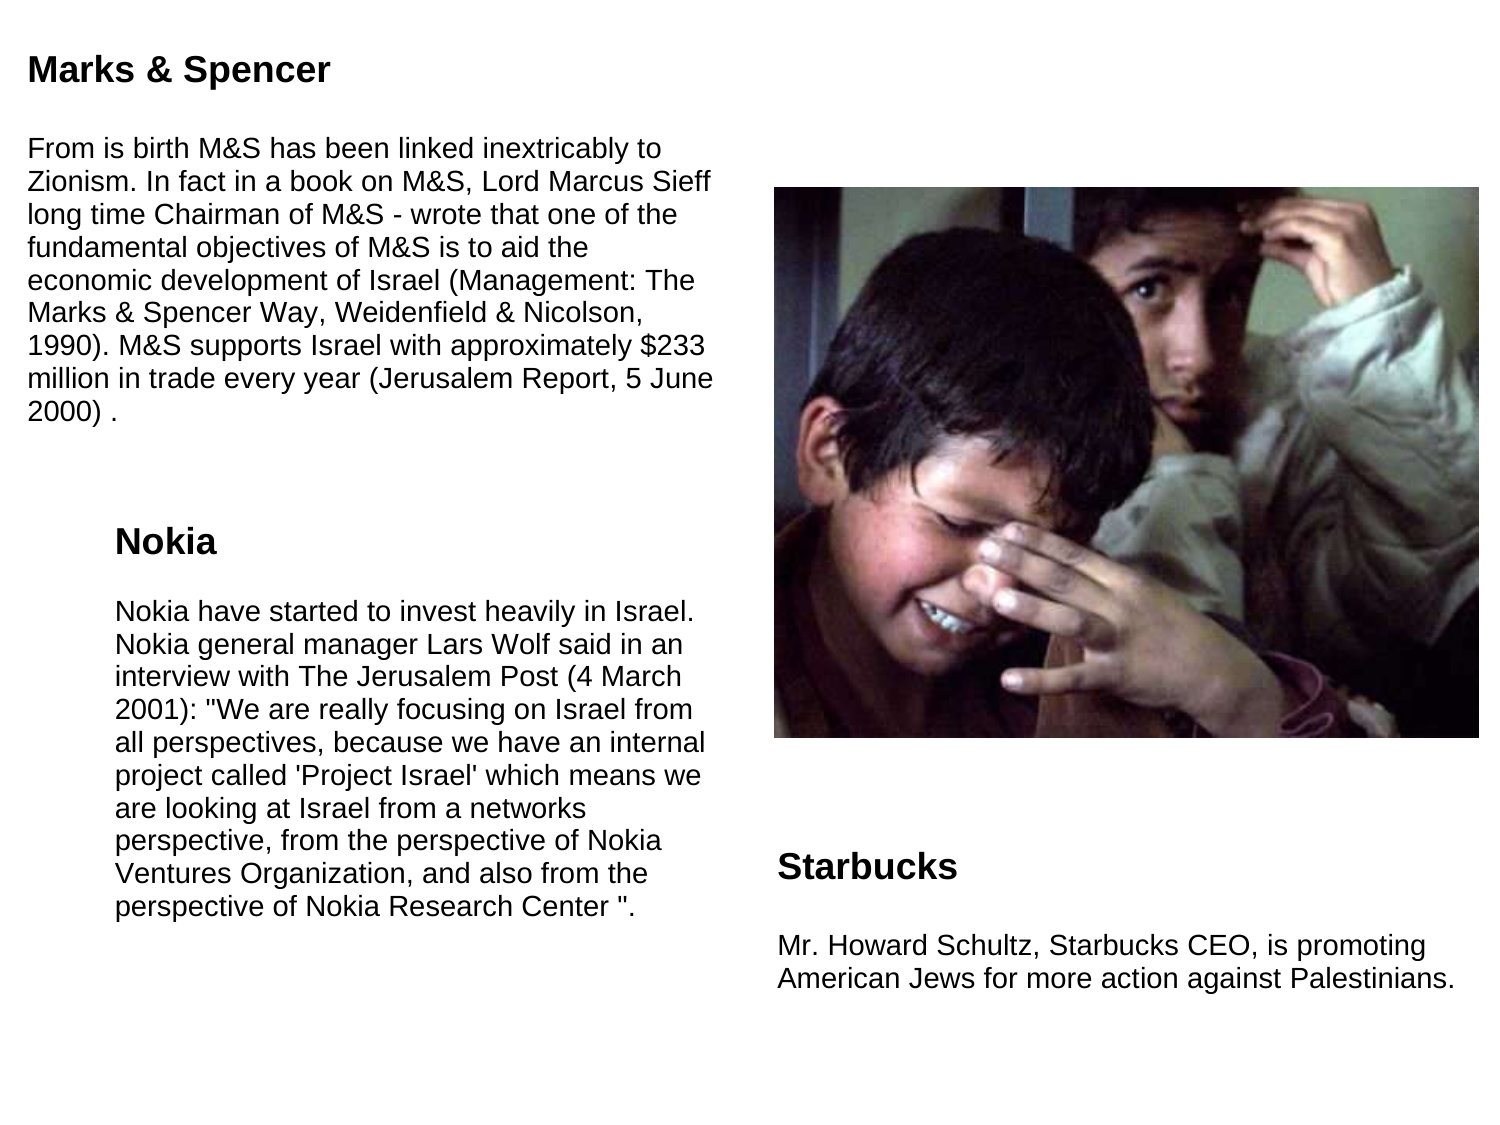

Marks & Spencer
From is birth M&S has been linked inextricably to Zionism. In fact in a book on M&S, Lord Marcus Sieff long time Chairman of M&S - wrote that one of the fundamental objectives of M&S is to aid the economic development of Israel (Management: The Marks & Spencer Way, Weidenfield & Nicolson, 1990). M&S supports Israel with approximately $233 million in trade every year (Jerusalem Report, 5 June 2000) .
Nokia
Nokia have started to invest heavily in Israel. Nokia general manager Lars Wolf said in an interview with The Jerusalem Post (4 March 2001): "We are really focusing on Israel from all perspectives, because we have an internal project called 'Project Israel' which means we are looking at Israel from a networks perspective, from the perspective of Nokia Ventures Organization, and also from the perspective of Nokia Research Center ".
Starbucks
Mr. Howard Schultz, Starbucks CEO, is promoting American Jews for more action against Palestinians.